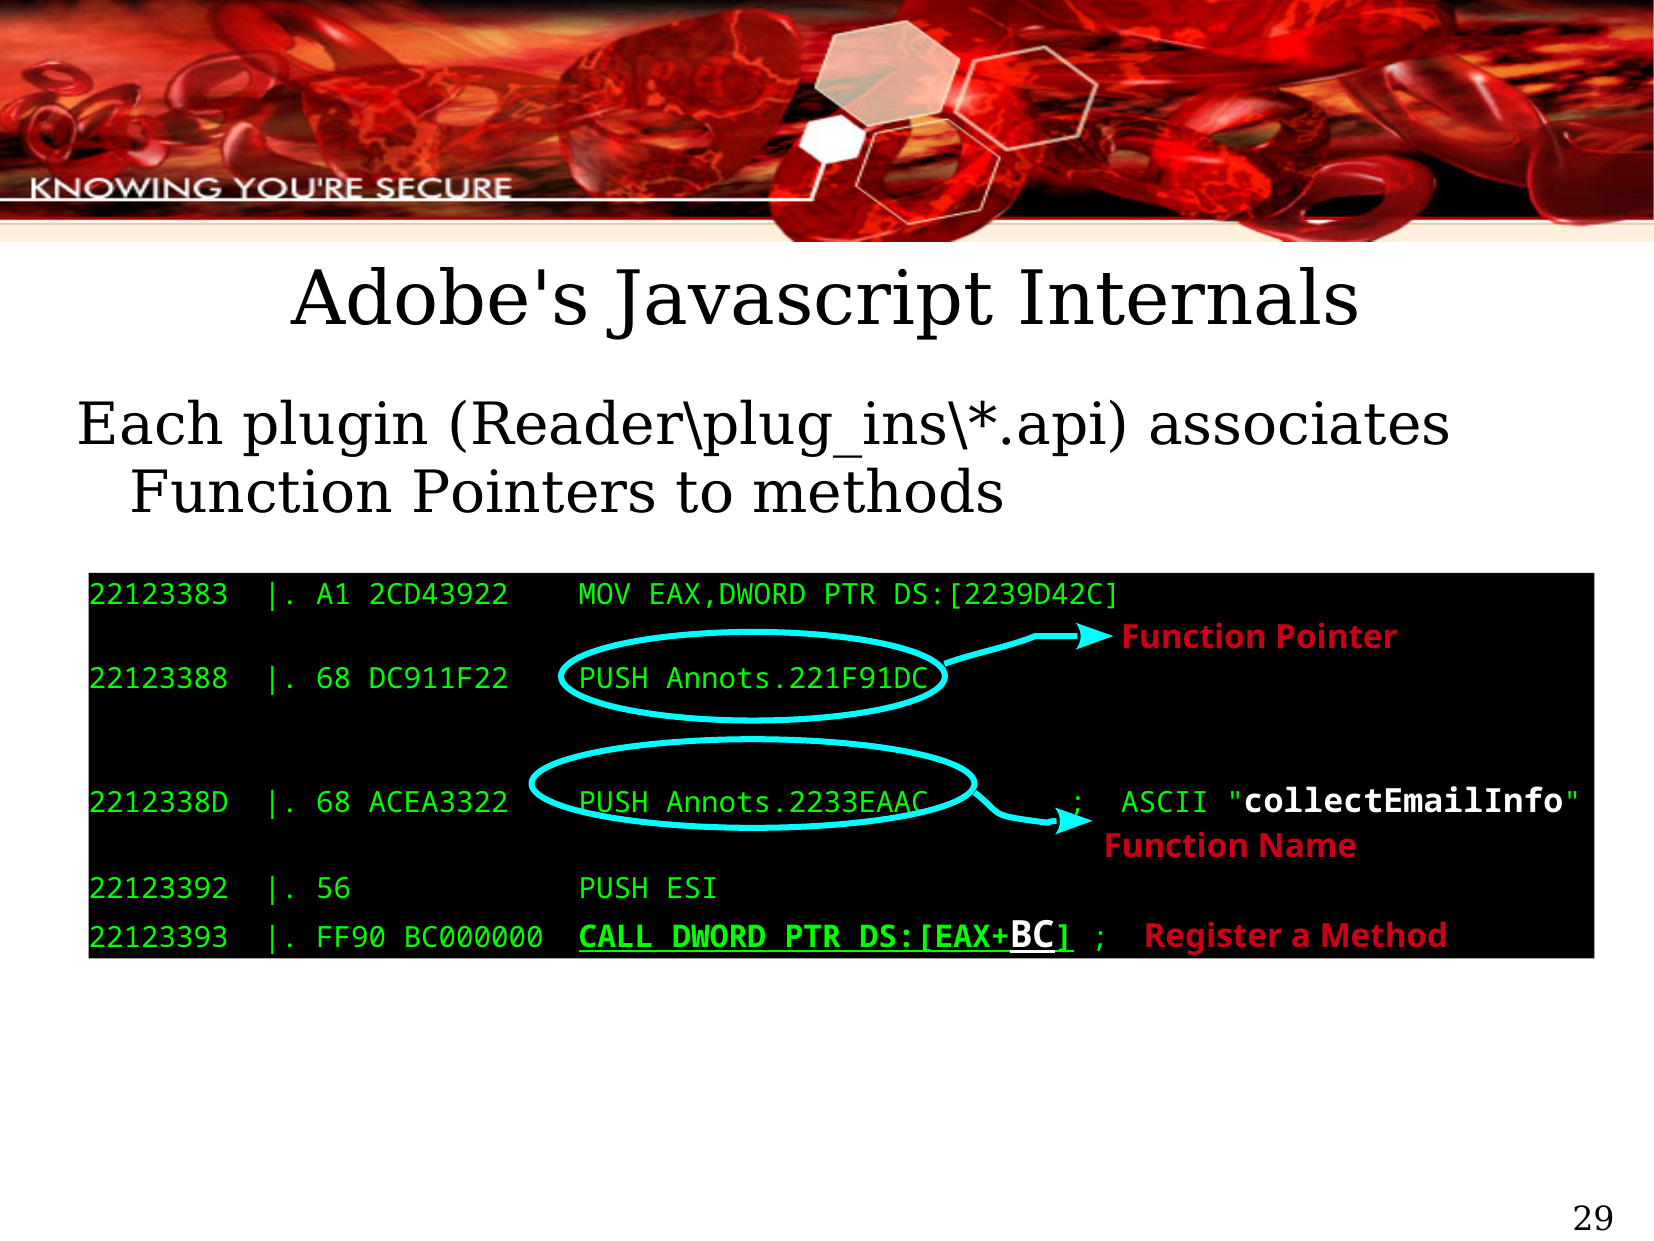

# Adobe's Javascript Internals
Each plugin (Reader\plug_ins\*.api) associates Function Pointers to methods
22123383 |. A1 2CD43922 MOV EAX,DWORD PTR DS:[2239D42C]
 Function Pointer
22123388 |. 68 DC911F22 PUSH Annots.221F91DC
2212338D |. 68 ACEA3322 PUSH Annots.2233EAAC ; ASCII "collectEmailInfo"
 Function Name
22123392 |. 56 PUSH ESI
22123393 |. FF90 BC000000 CALL DWORD PTR DS:[EAX+BC] ; Register a Method